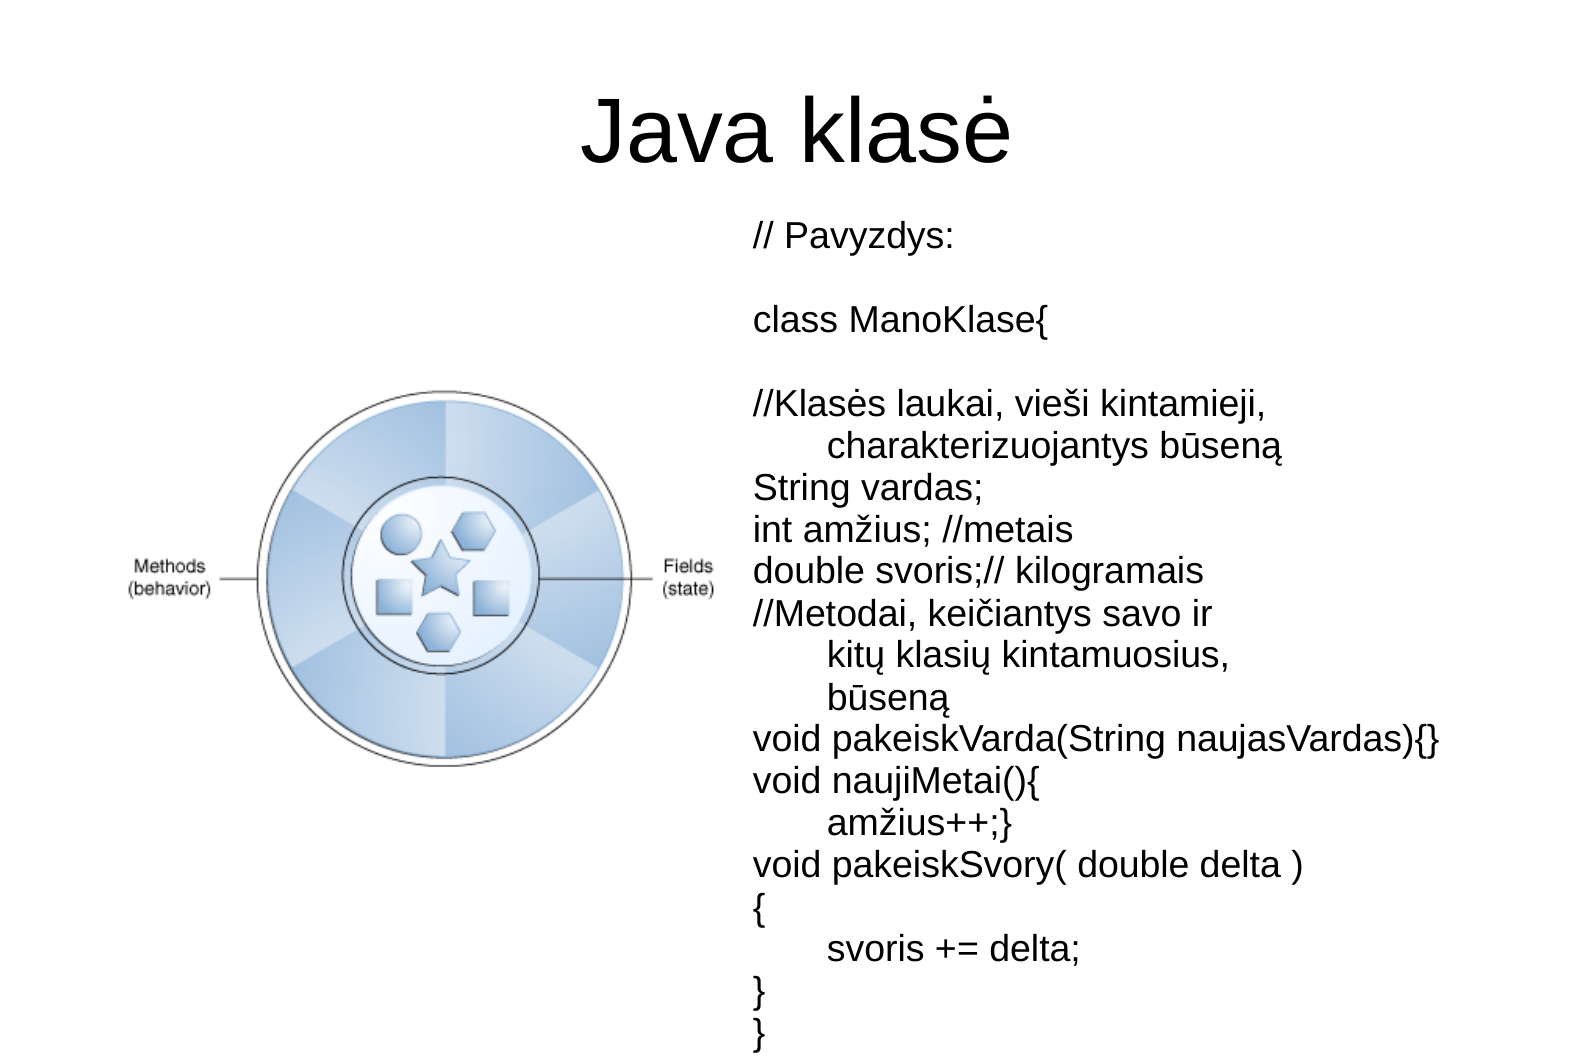

# Java klasė
// Pavyzdys:
class ManoKlase{
//Klasės laukai, vieši kintamieji,
	charakterizuojantys būseną
String vardas;
int amžius; //metais
double svoris;// kilogramais
//Metodai, keičiantys savo ir
	kitų klasių kintamuosius,
	būseną
void pakeiskVarda(String naujasVardas){}
void naujiMetai(){
	amžius++;}
void pakeiskSvory( double delta )
{
	svoris += delta;
}
}